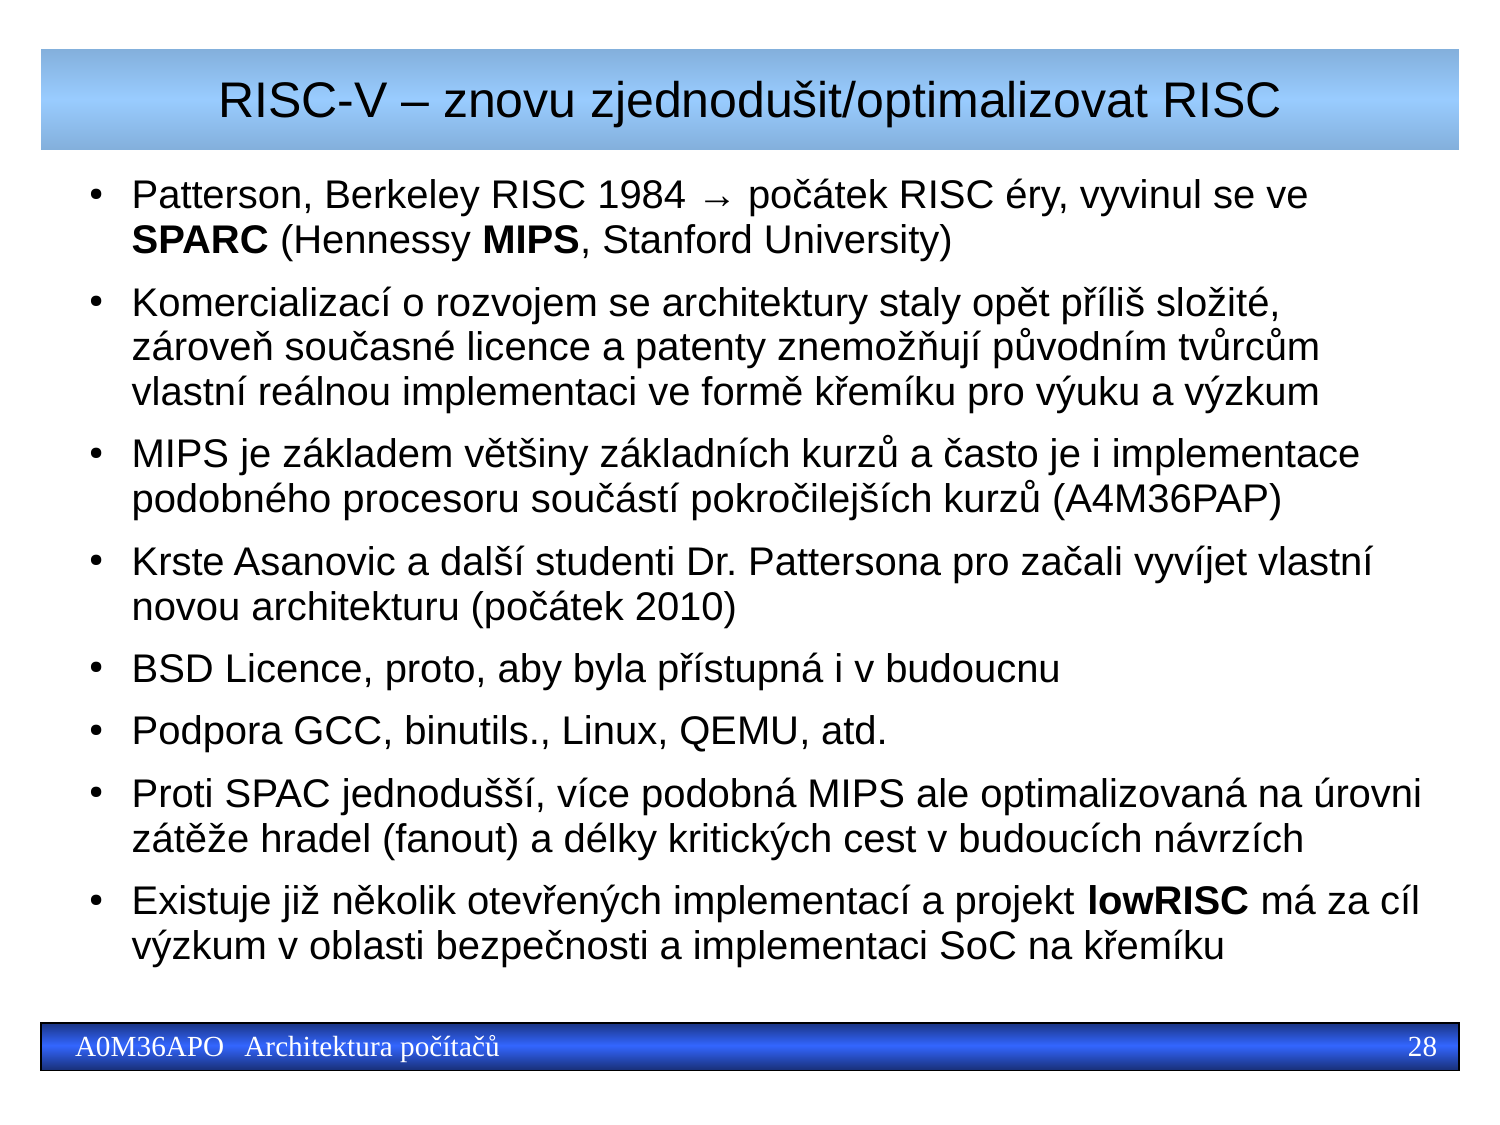

# RISC-V – znovu zjednodušit/optimalizovat RISC
Patterson, Berkeley RISC 1984 → počátek RISC éry, vyvinul se ve SPARC (Hennessy MIPS, Stanford University)
Komercializací o rozvojem se architektury staly opět příliš složité, zároveň současné licence a patenty znemožňují původním tvůrcům vlastní reálnou implementaci ve formě křemíku pro výuku a výzkum
MIPS je základem většiny základních kurzů a často je i implementace podobného procesoru součástí pokročilejších kurzů (A4M36PAP)
Krste Asanovic a další studenti Dr. Pattersona pro začali vyvíjet vlastní novou architekturu (počátek 2010)
BSD Licence, proto, aby byla přístupná i v budoucnu
Podpora GCC, binutils., Linux, QEMU, atd.
Proti SPAC jednodušší, více podobná MIPS ale optimalizovaná na úrovni zátěže hradel (fanout) a délky kritických cest v budoucích návrzích
Existuje již několik otevřených implementací a projekt lowRISC má za cíl výzkum v oblasti bezpečnosti a implementaci SoC na křemíku
A0M36APO Architektura počítačů
28